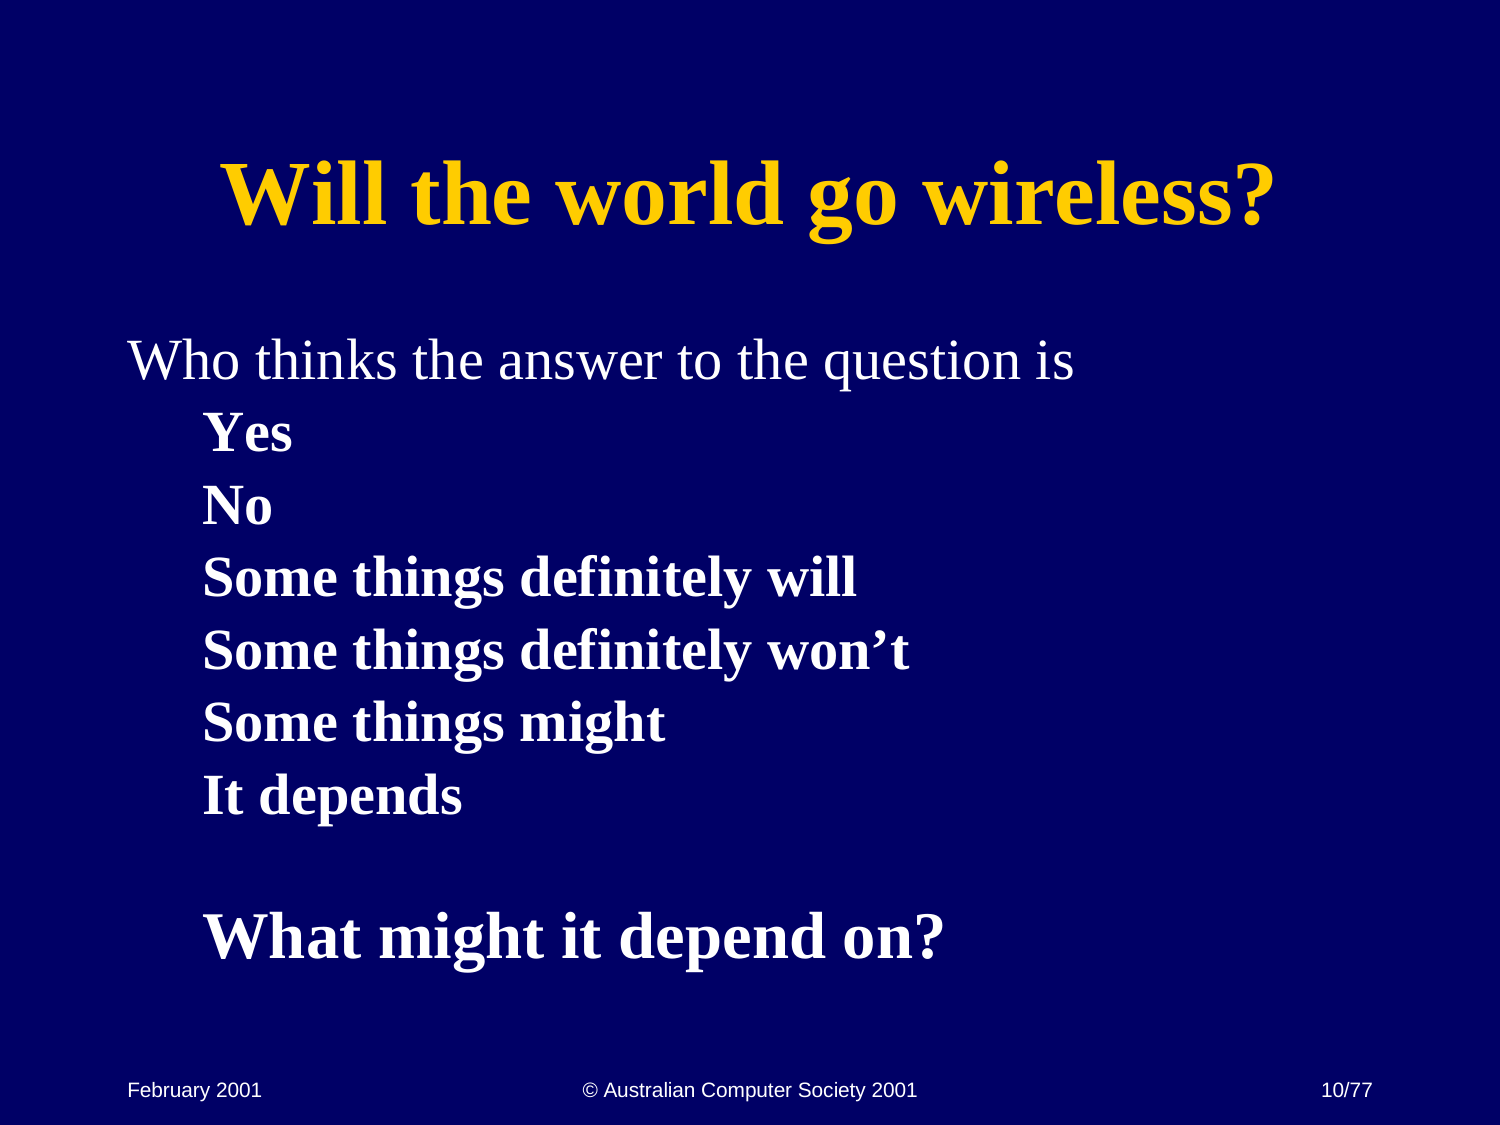

# Will the world go wireless?
Who thinks the answer to the question is
Yes
No
Some things definitely will
Some things definitely won’t
Some things might
It depends
What might it depend on?
February 2001
© Australian Computer Society 2001
10